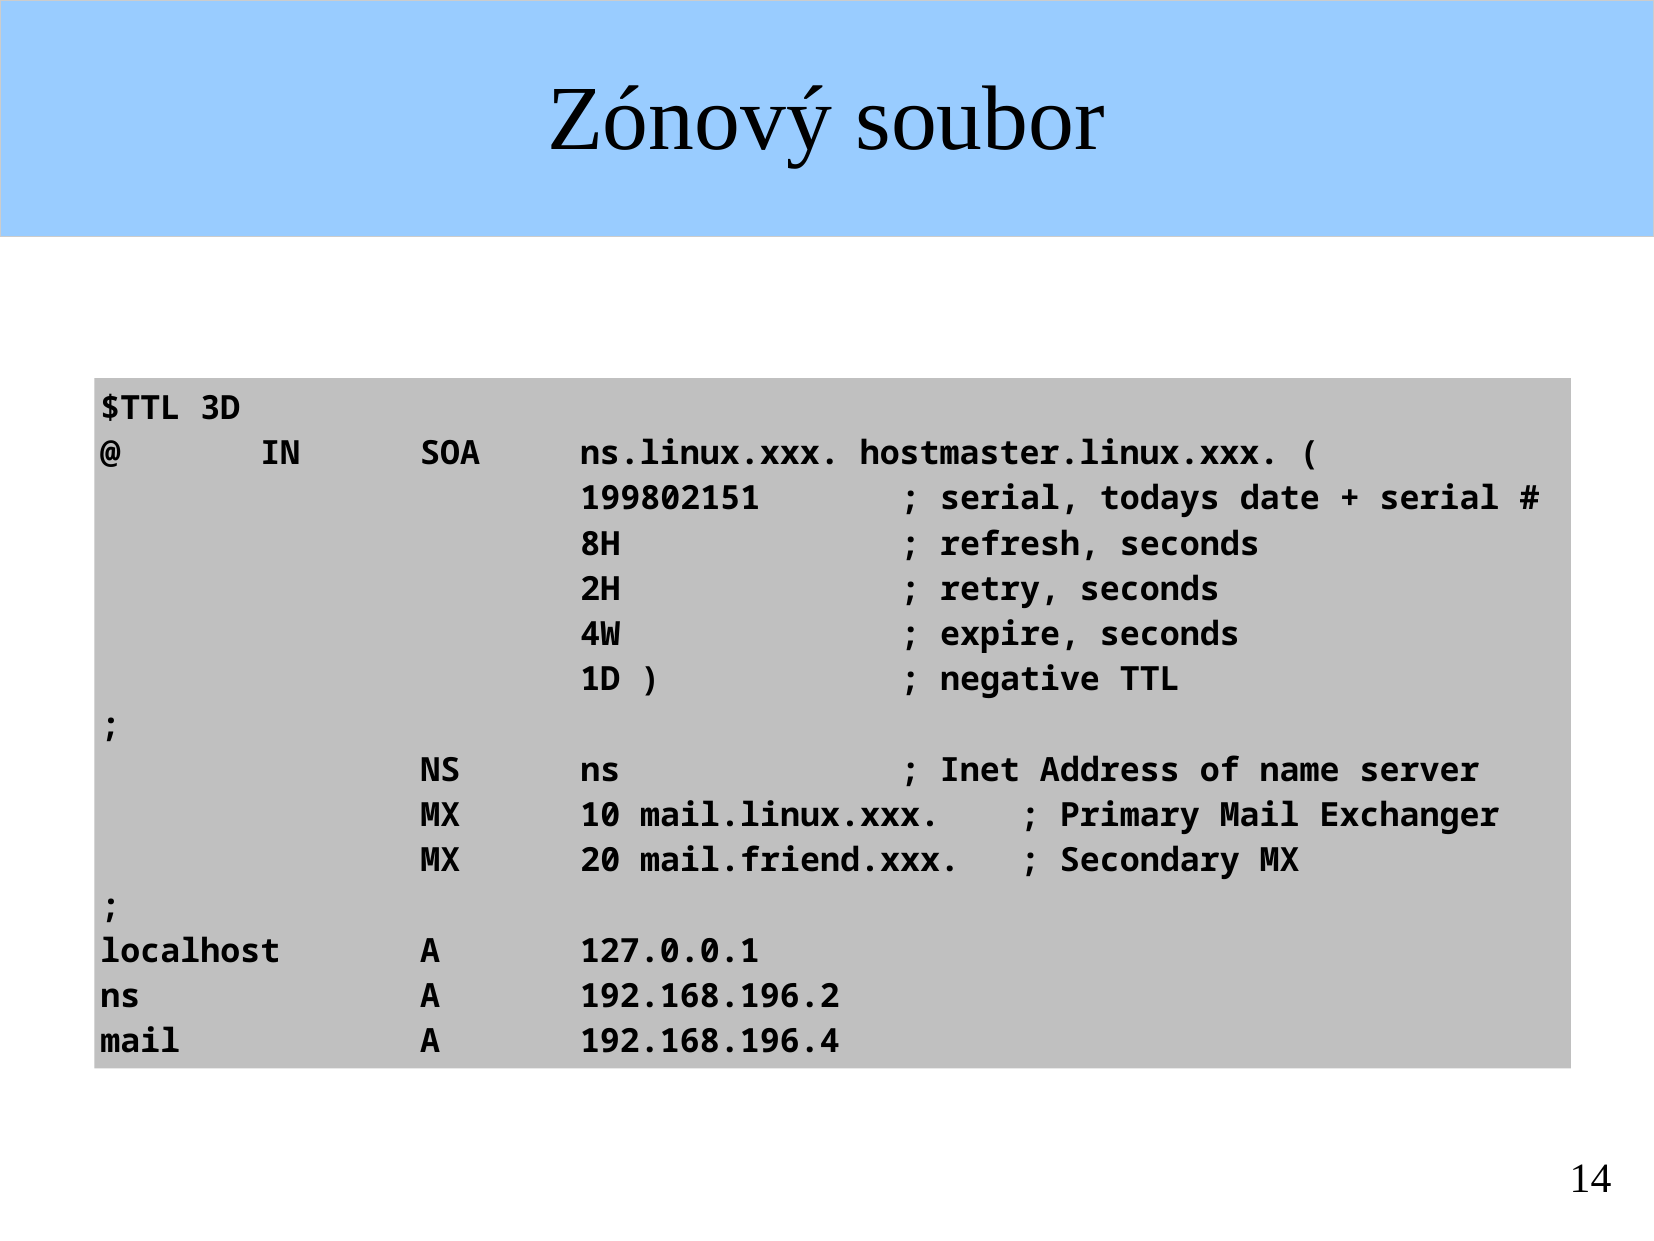

# Zónový soubor
$TTL 3D
@ IN SOA ns.linux.xxx. hostmaster.linux.xxx. (
 199802151 ; serial, todays date + serial #
 8H ; refresh, seconds
 2H ; retry, seconds
 4W ; expire, seconds
 1D ) ; negative TTL
;
 NS ns ; Inet Address of name server
 MX 10 mail.linux.xxx. ; Primary Mail Exchanger
 MX 20 mail.friend.xxx. ; Secondary MX
;
localhost A 127.0.0.1
ns A 192.168.196.2
mail A 192.168.196.4